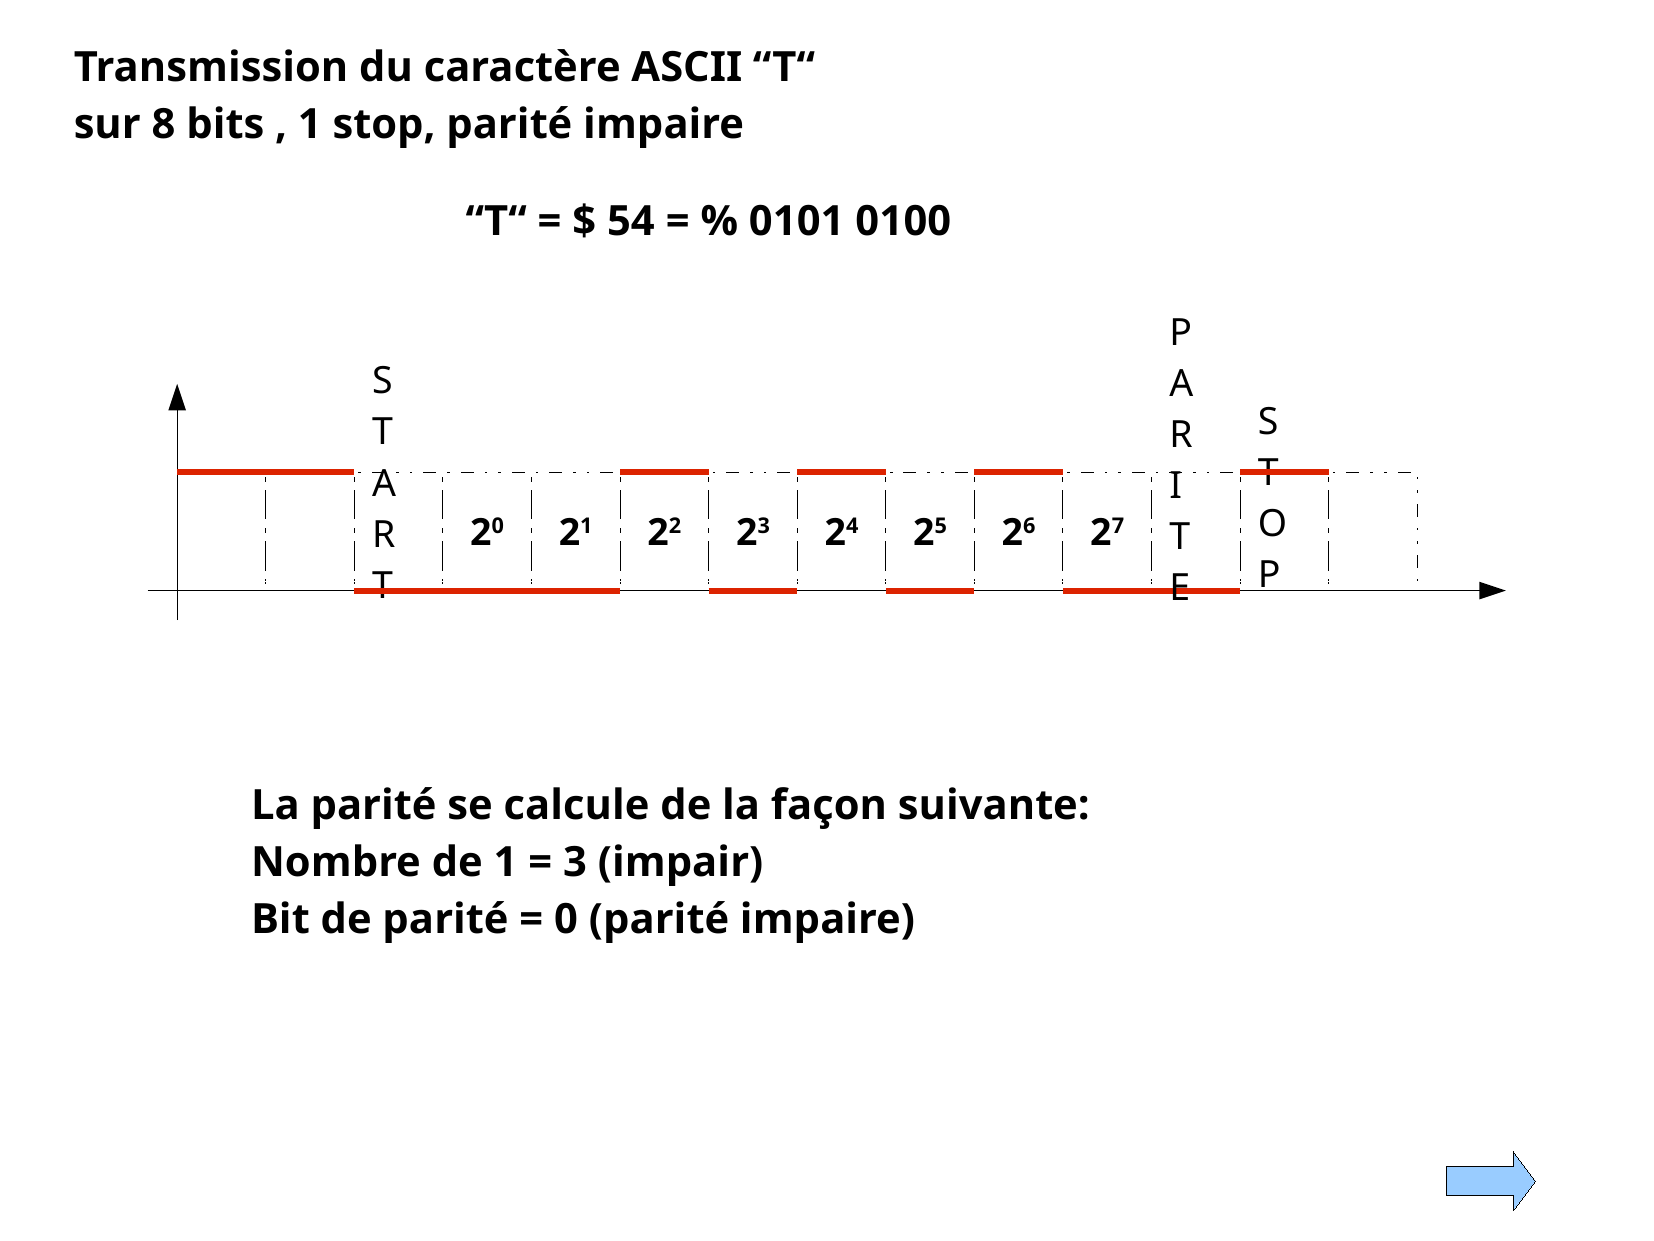

Transmission du caractère ASCII “T“
sur 8 bits , 1 stop, parité impaire
“T“ = $ 54 = % 0101 0100
PARITE
START
STOP
20
21
22
23
24
25
26
27
La parité se calcule de la façon suivante:
Nombre de 1 = 3 (impair)
Bit de parité = 0 (parité impaire)